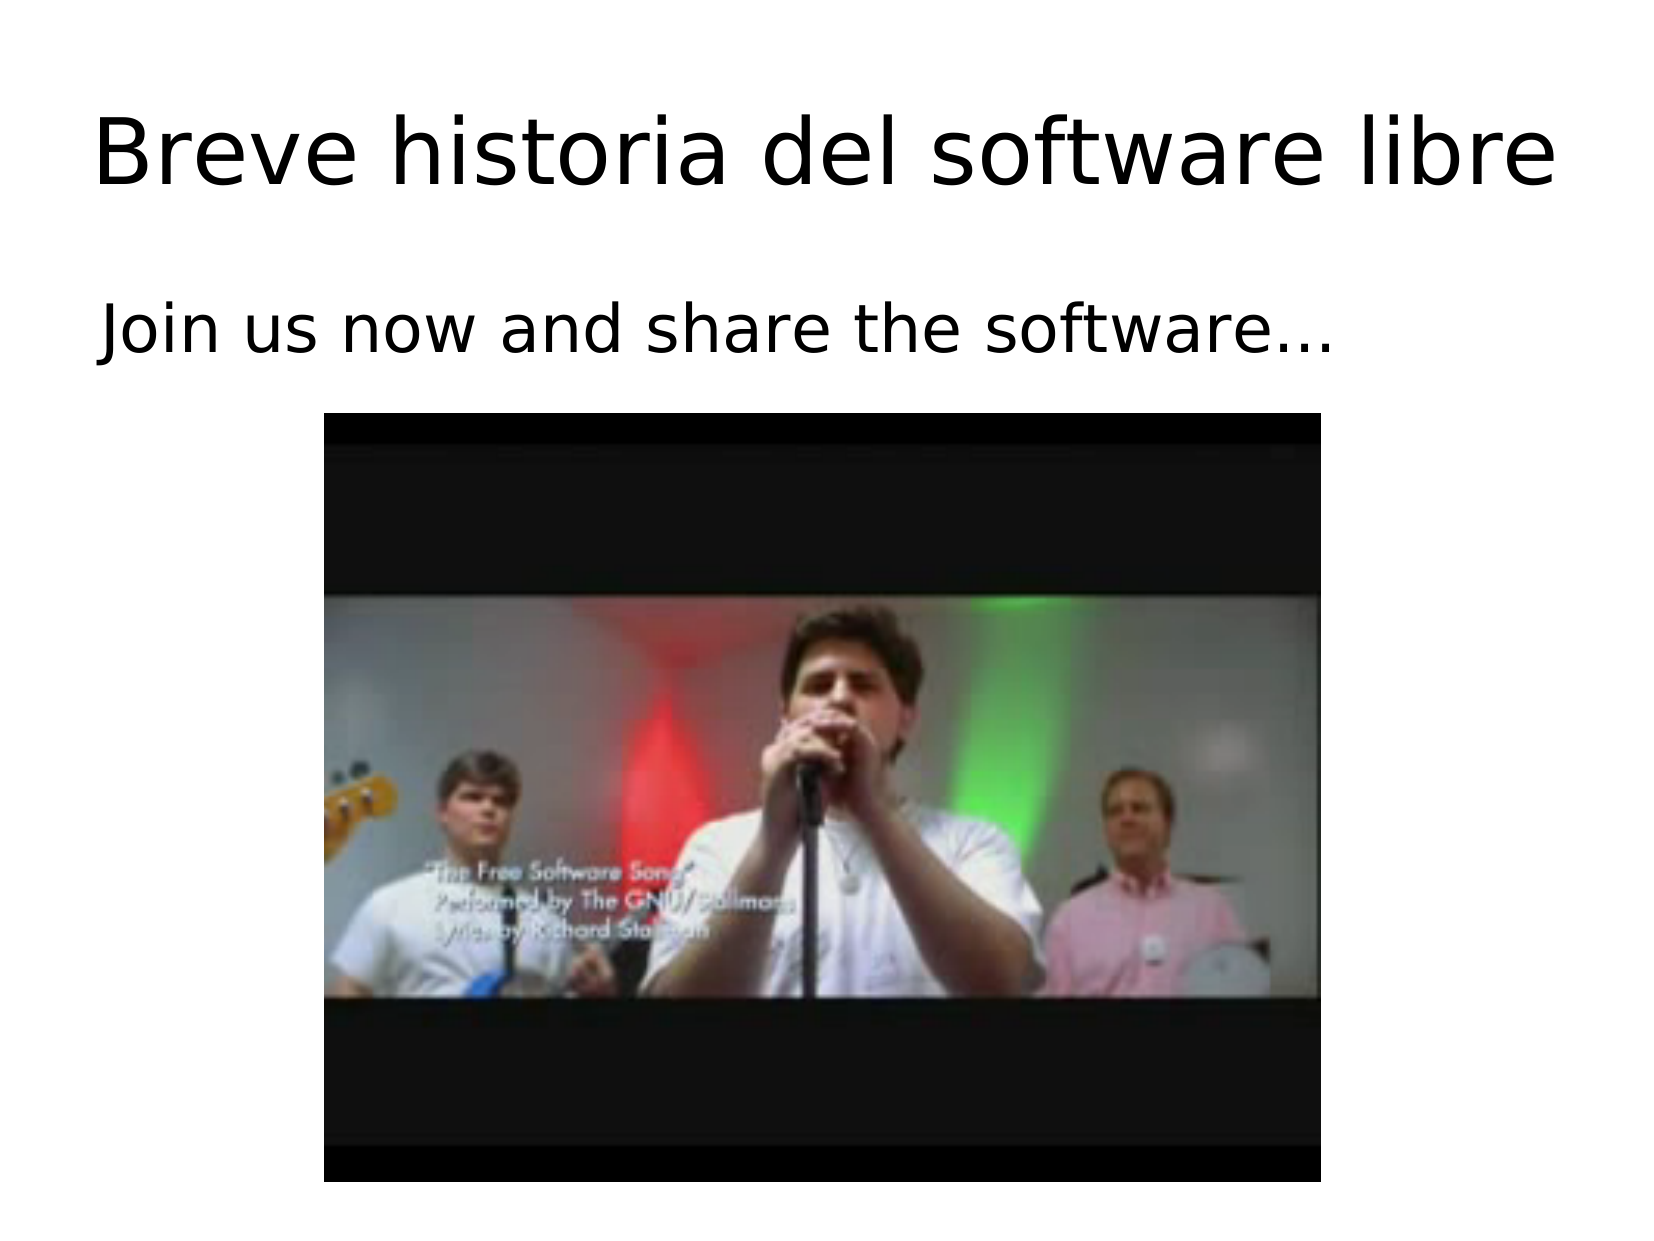

# Breve historia del software libre
Join us now and share the software...